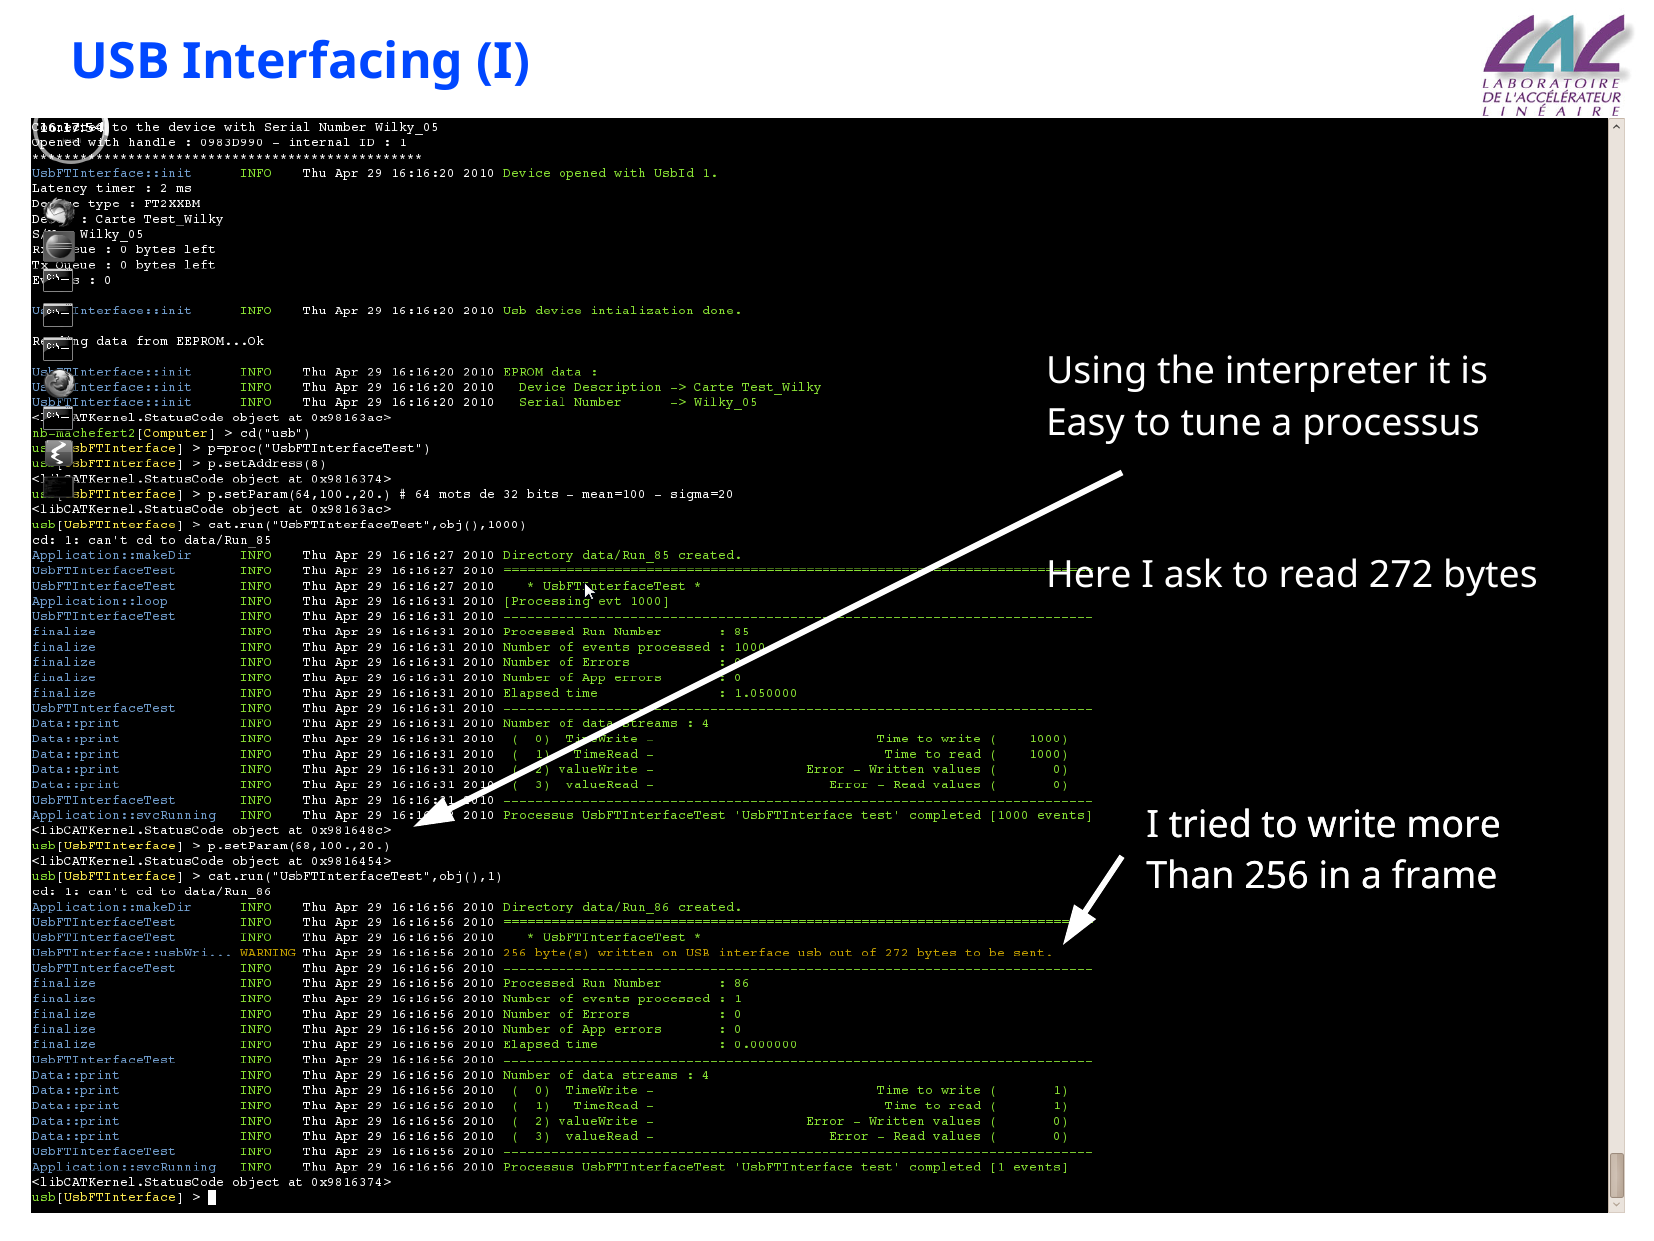

# USB Interfacing (I)
Using the interpreter it is
Easy to tune a processus
Here I ask to read 272 bytes
I tried to write more
Than 256 in a frame
I tried to write more
Than 256 in a frame
Calorimeter : Commissioning Meeting